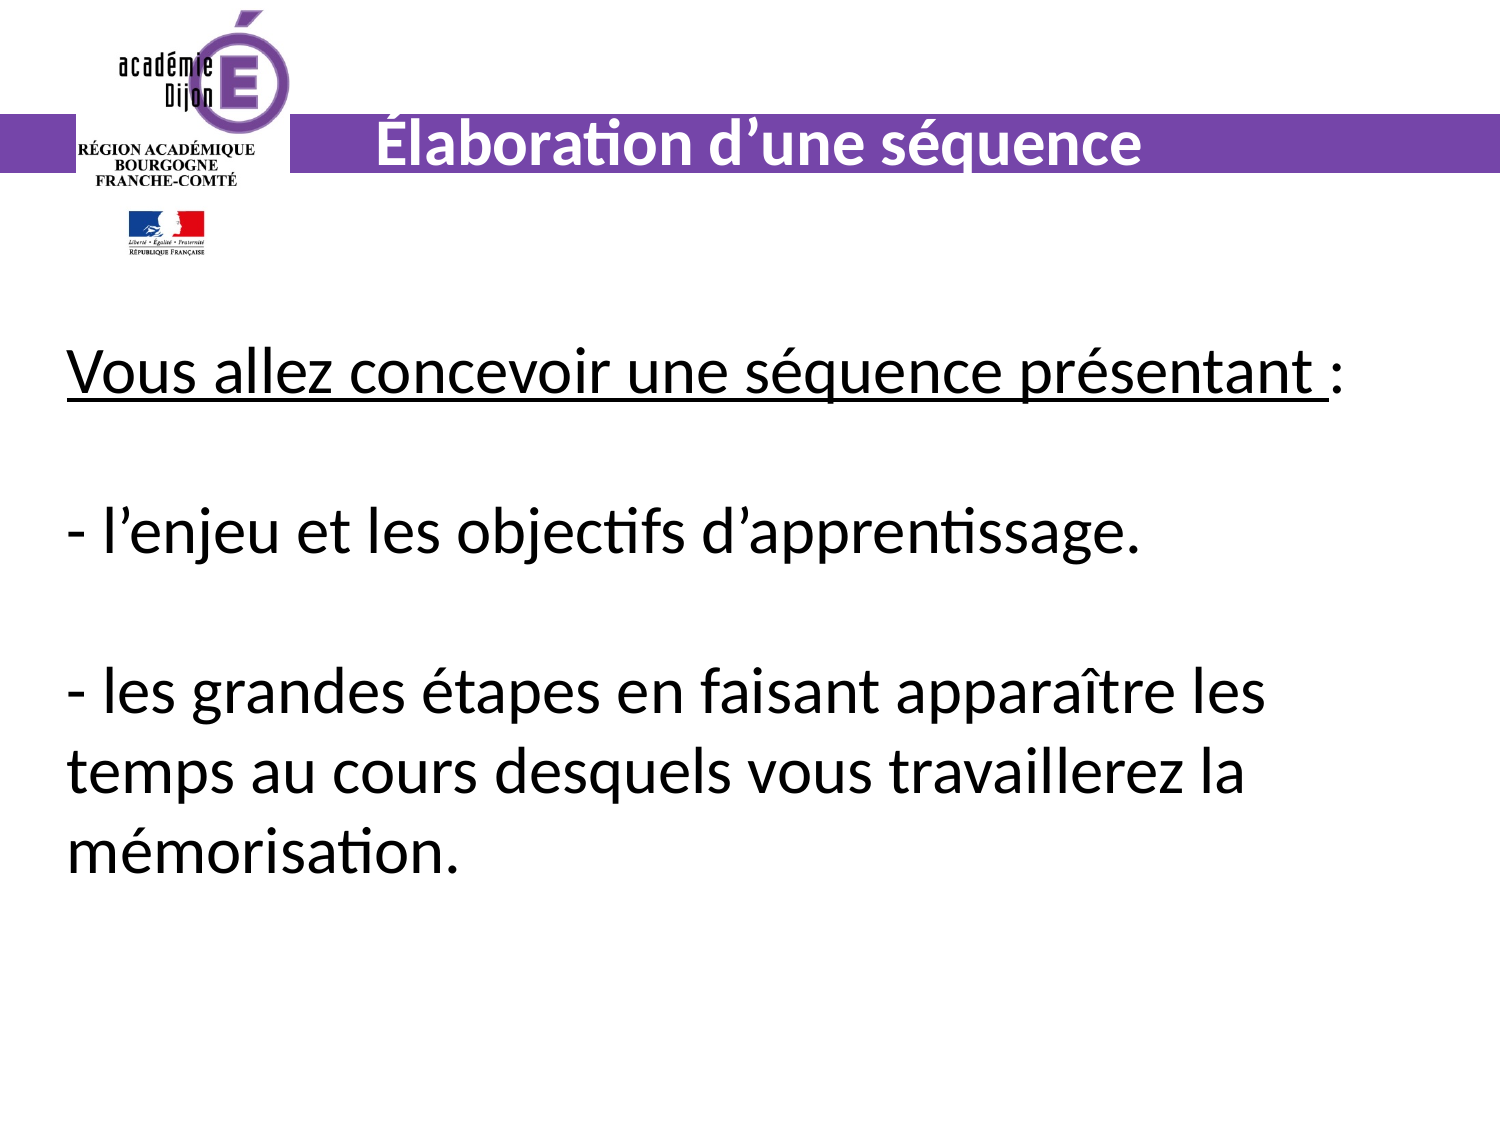

# Élaboration d’une séquence
Vous allez concevoir une séquence présentant :
- l’enjeu et les objectifs d’apprentissage.
- les grandes étapes en faisant apparaître les temps au cours desquels vous travaillerez la mémorisation.